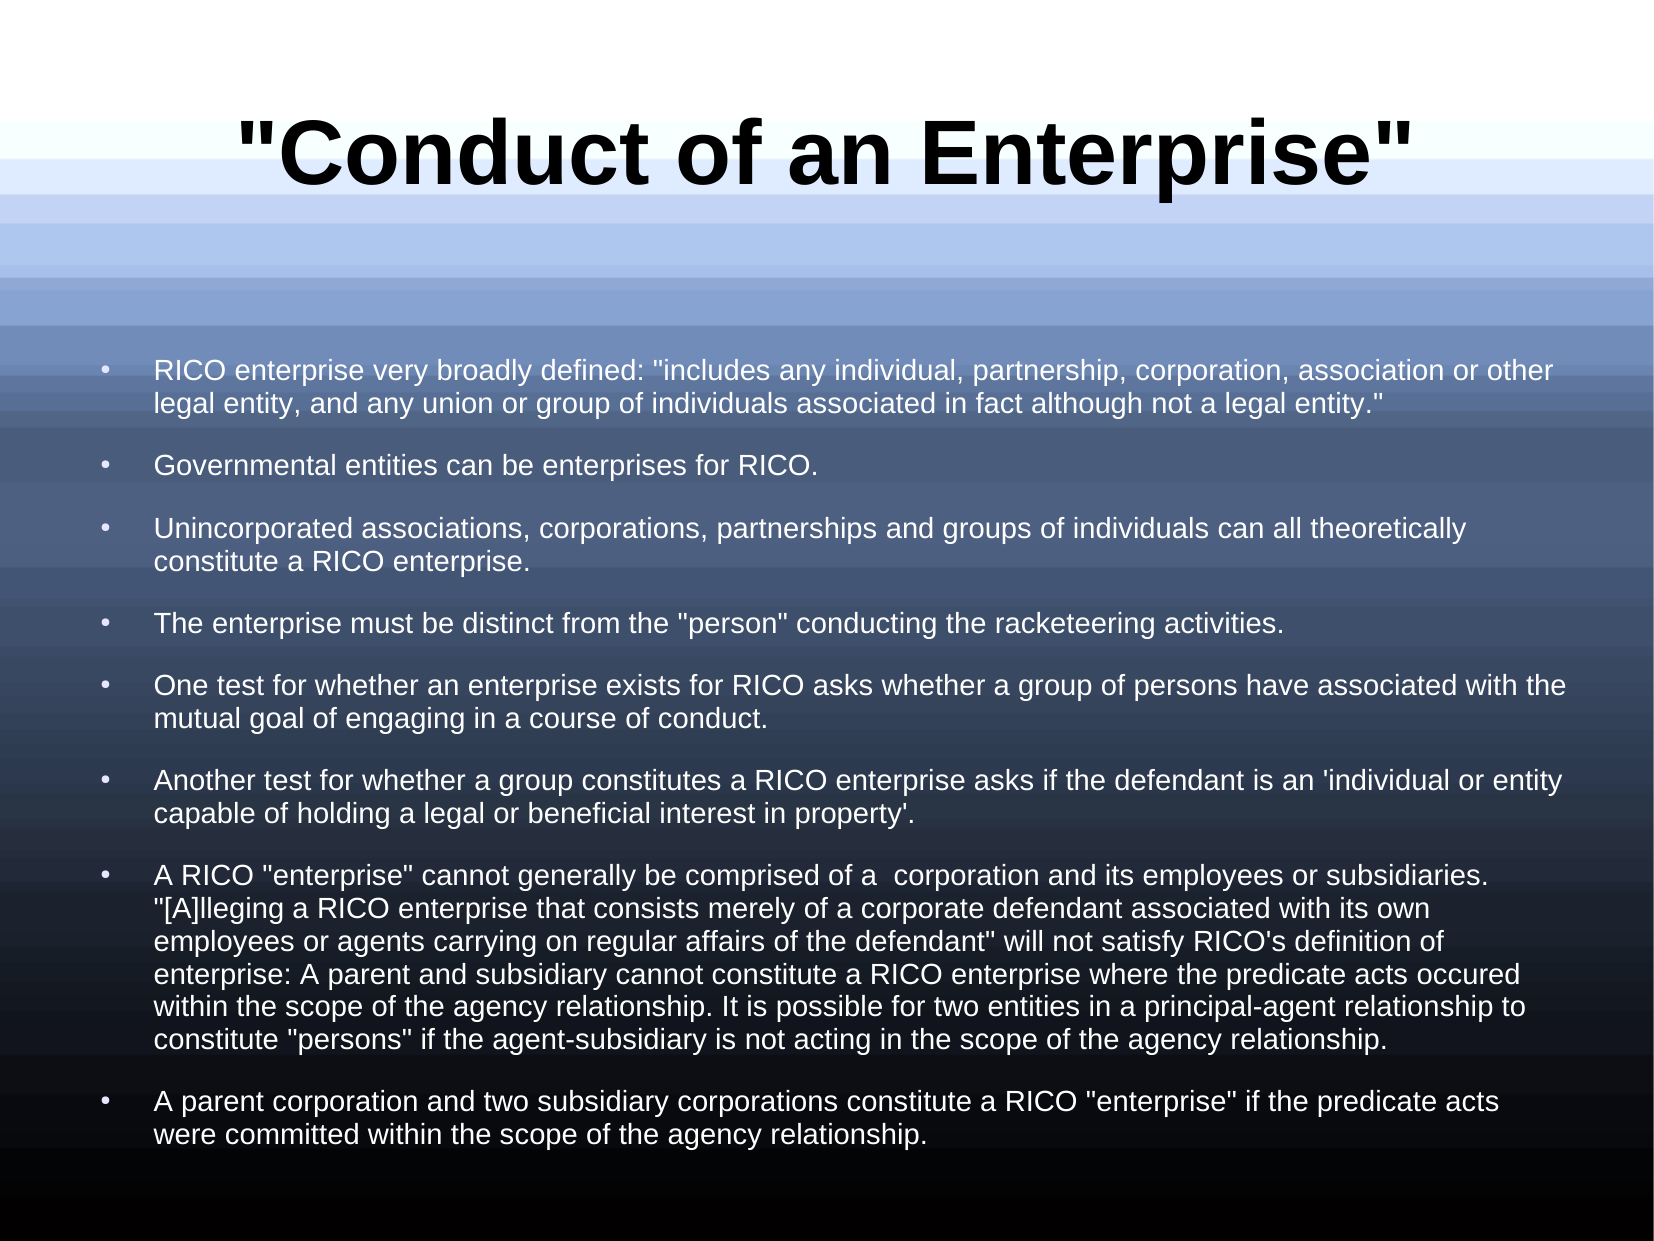

# "Conduct of an Enterprise"
RICO enterprise very broadly defined: "includes any individual, partnership, corporation, association or other legal entity, and any union or group of individuals associated in fact although not a legal entity."
Governmental entities can be enterprises for RICO.
Unincorporated associations, corporations, partnerships and groups of individuals can all theoretically constitute a RICO enterprise.
The enterprise must be distinct from the "person" conducting the racketeering activities.
One test for whether an enterprise exists for RICO asks whether a group of persons have associated with the mutual goal of engaging in a course of conduct.
Another test for whether a group constitutes a RICO enterprise asks if the defendant is an 'individual or entity capable of holding a legal or beneficial interest in property'.
A RICO "enterprise" cannot generally be comprised of a corporation and its employees or subsidiaries. "[A]lleging a RICO enterprise that consists merely of a corporate defendant associated with its own employees or agents carrying on regular affairs of the defendant" will not satisfy RICO's definition of enterprise: A parent and subsidiary cannot constitute a RICO enterprise where the predicate acts occured within the scope of the agency relationship. It is possible for two entities in a principal-agent relationship to constitute "persons" if the agent-subsidiary is not acting in the scope of the agency relationship.
A parent corporation and two subsidiary corporations constitute a RICO "enterprise" if the predicate acts were committed within the scope of the agency relationship.